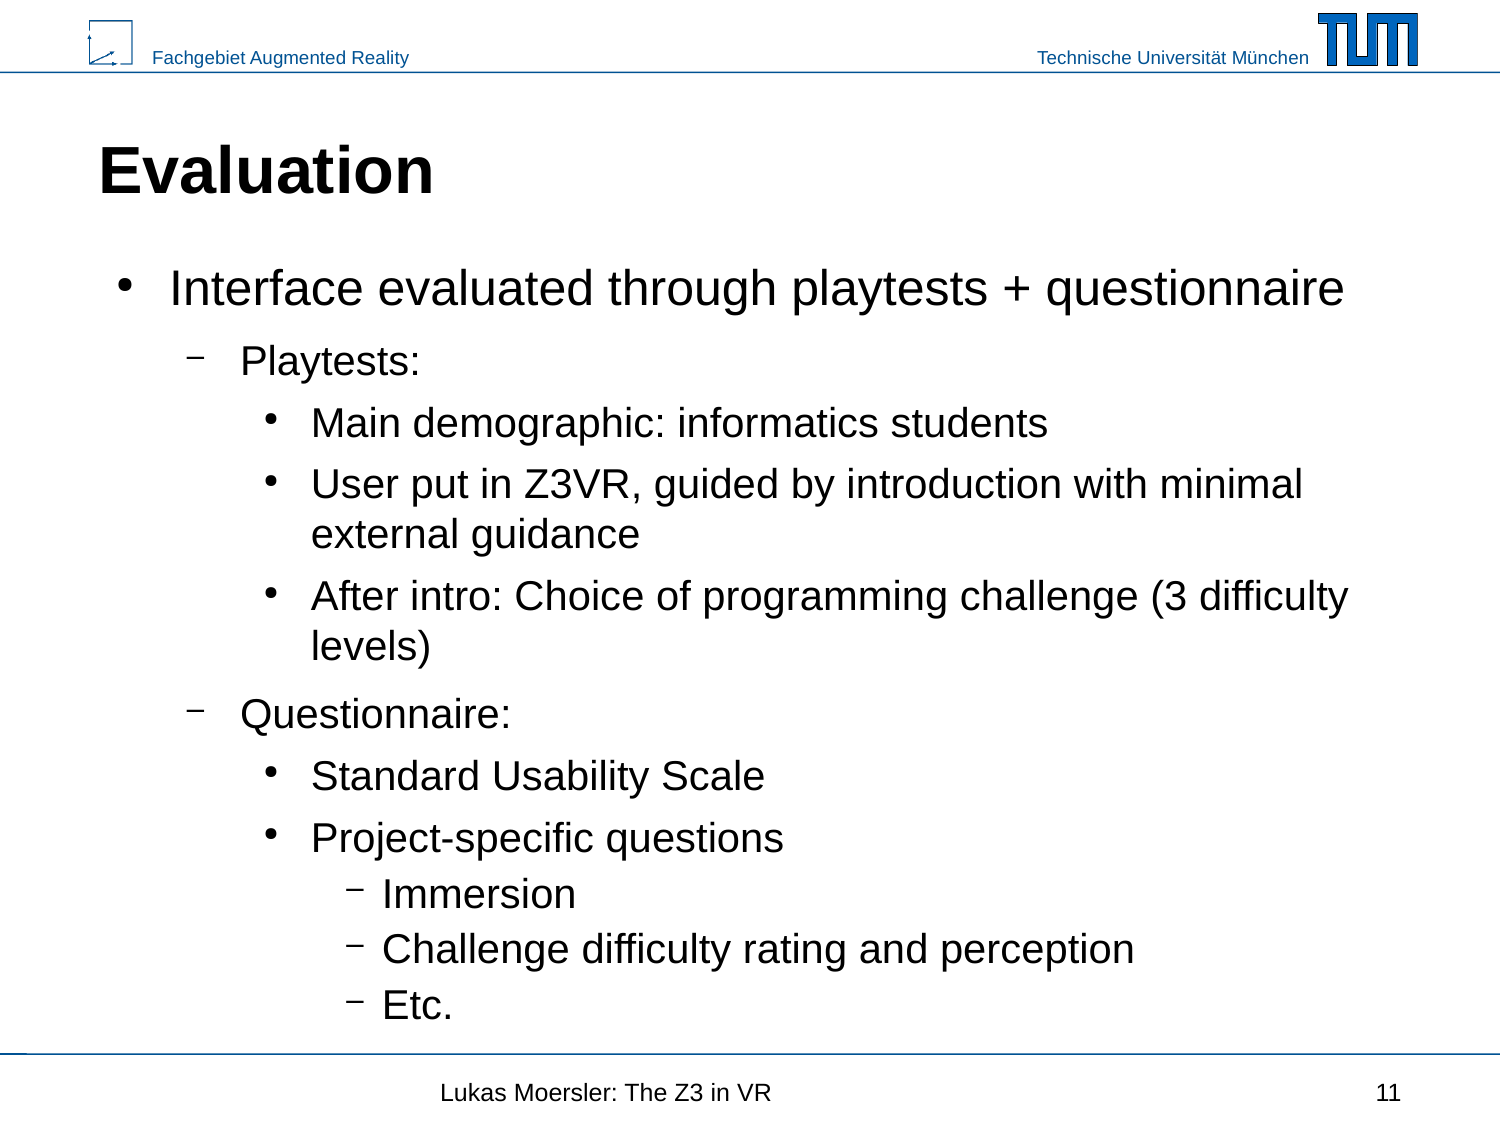

# Evaluation
Interface evaluated through playtests + questionnaire
Playtests:
Main demographic: informatics students
User put in Z3VR, guided by introduction with minimal external guidance
After intro: Choice of programming challenge (3 difficulty levels)
Questionnaire:
Standard Usability Scale
Project-specific questions
Immersion
Challenge difficulty rating and perception
Etc.
Lukas Moersler: The Z3 in VR